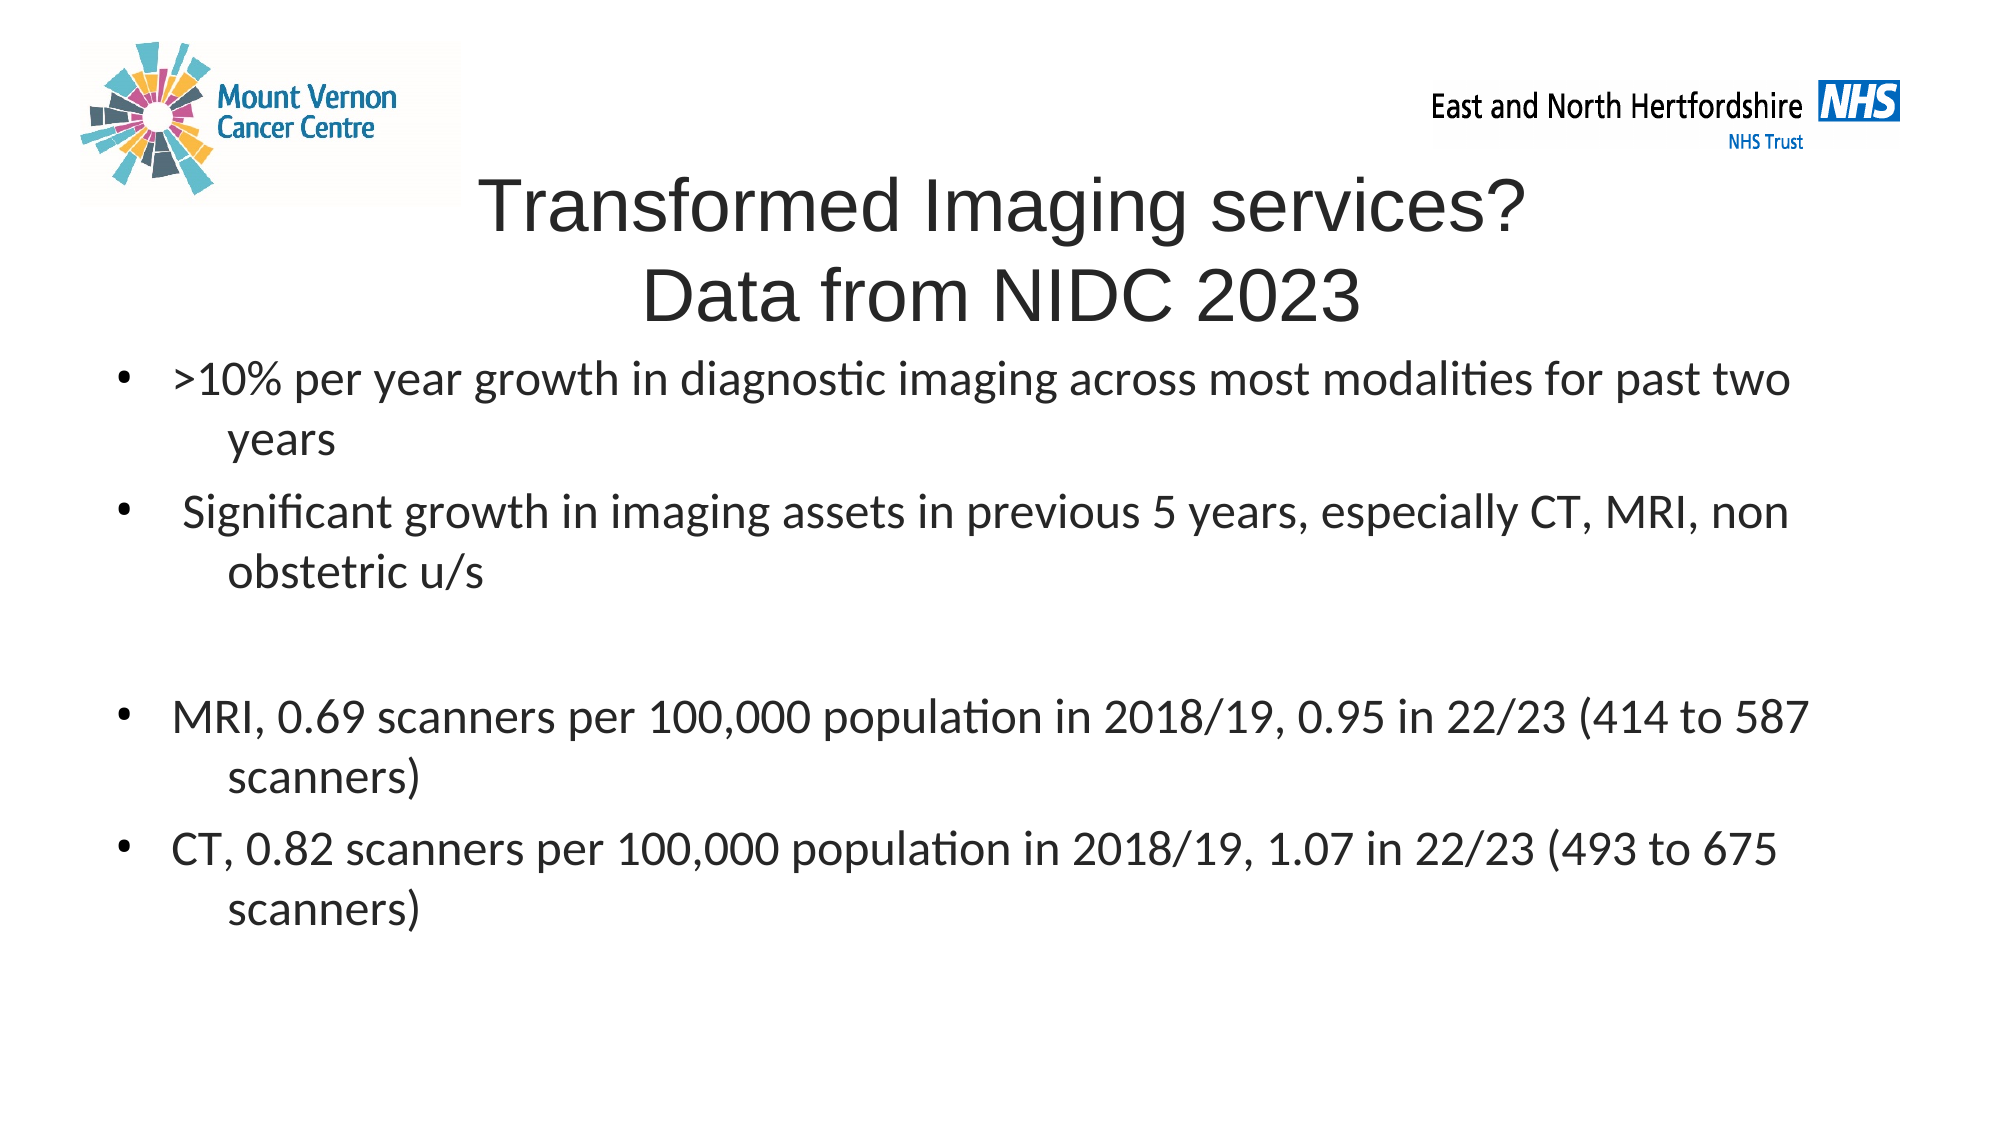

# Transformed Imaging services? Data from NIDC 2023
>10% per year growth in diagnostic imaging across most modalities for past two years
 Significant growth in imaging assets in previous 5 years, especially CT, MRI, non obstetric u/s
MRI, 0.69 scanners per 100,000 population in 2018/19, 0.95 in 22/23 (414 to 587 scanners)
CT, 0.82 scanners per 100,000 population in 2018/19, 1.07 in 22/23 (493 to 675 scanners)